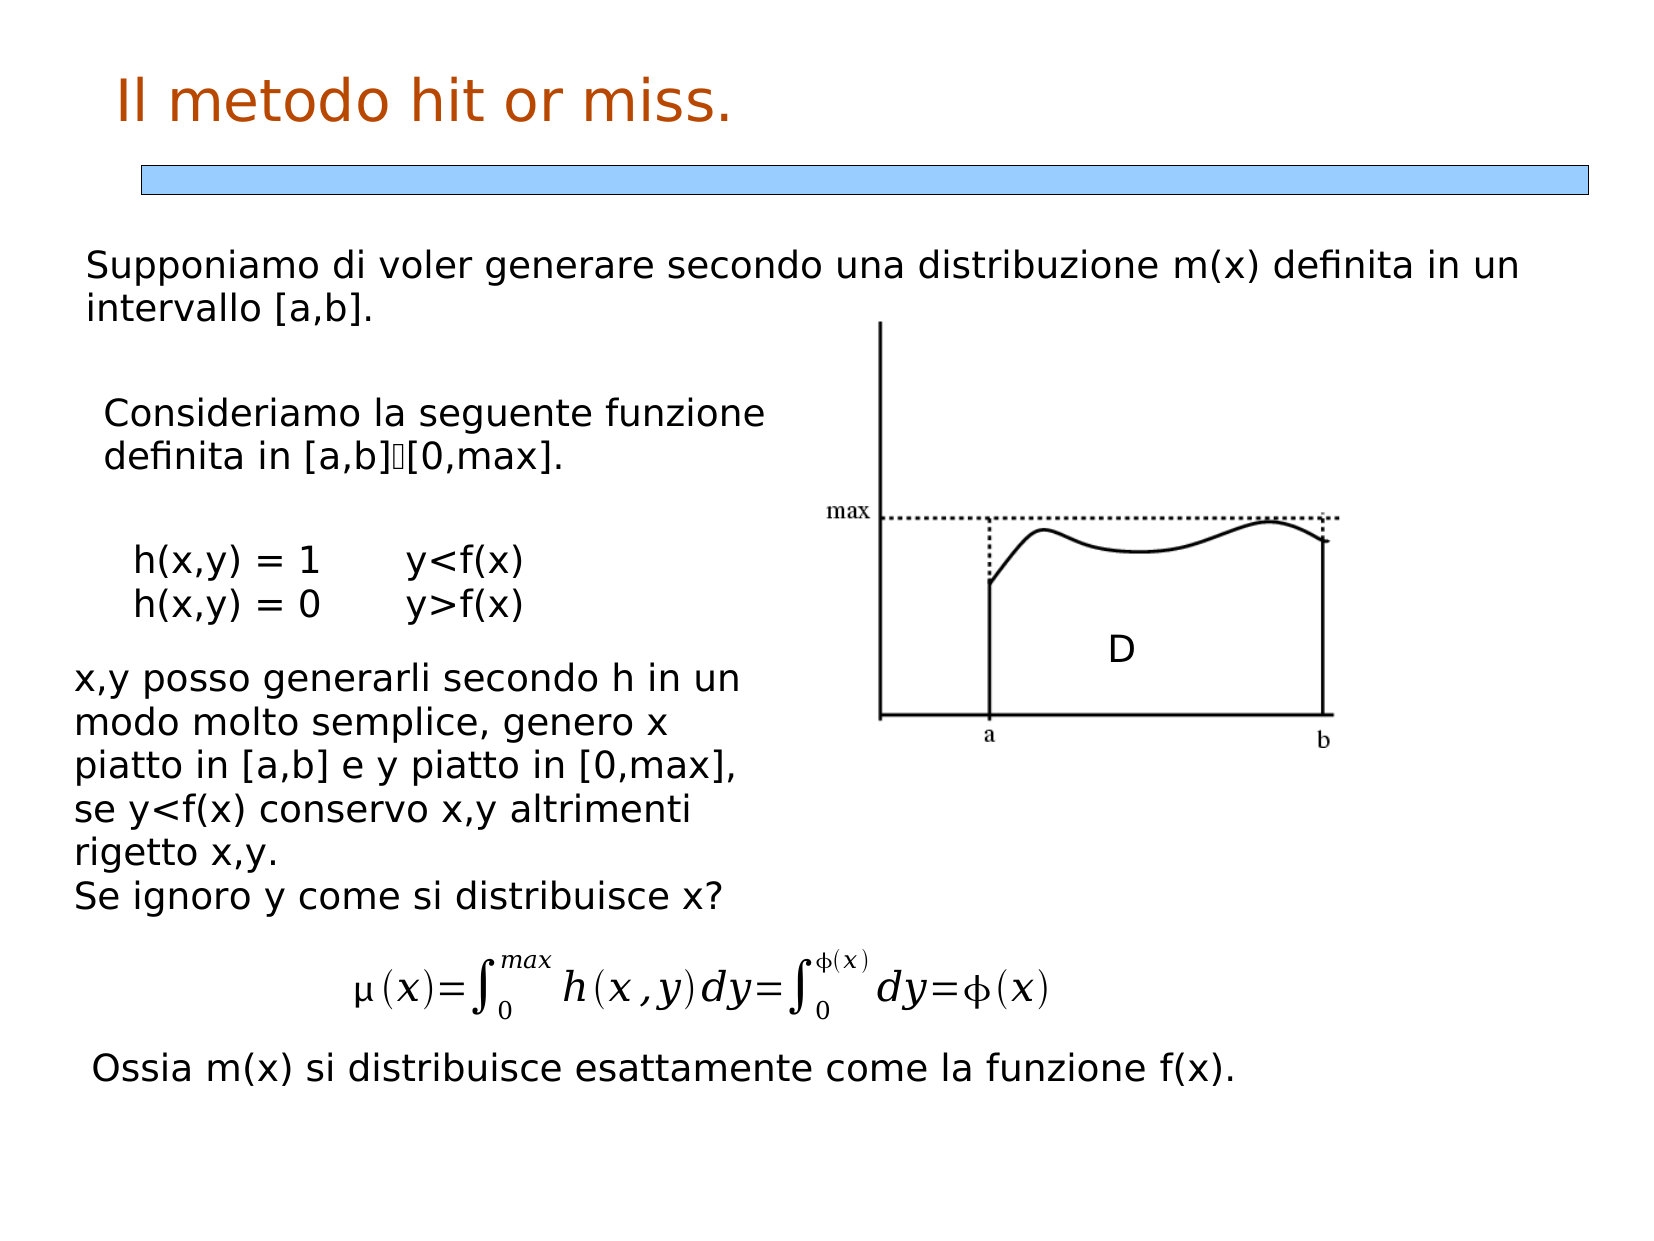

Il metodo hit or miss.
Supponiamo di voler generare secondo una distribuzione m(x) definita in un intervallo [a,b].
Consideriamo la seguente funzione definita in [a,b][0,max].
h(x,y) = 1 y<f(x)
h(x,y) = 0 y>f(x)
D
x,y posso generarli secondo h in un modo molto semplice, genero x piatto in [a,b] e y piatto in [0,max], se y<f(x) conservo x,y altrimenti rigetto x,y.
Se ignoro y come si distribuisce x?
Ossia m(x) si distribuisce esattamente come la funzione f(x).